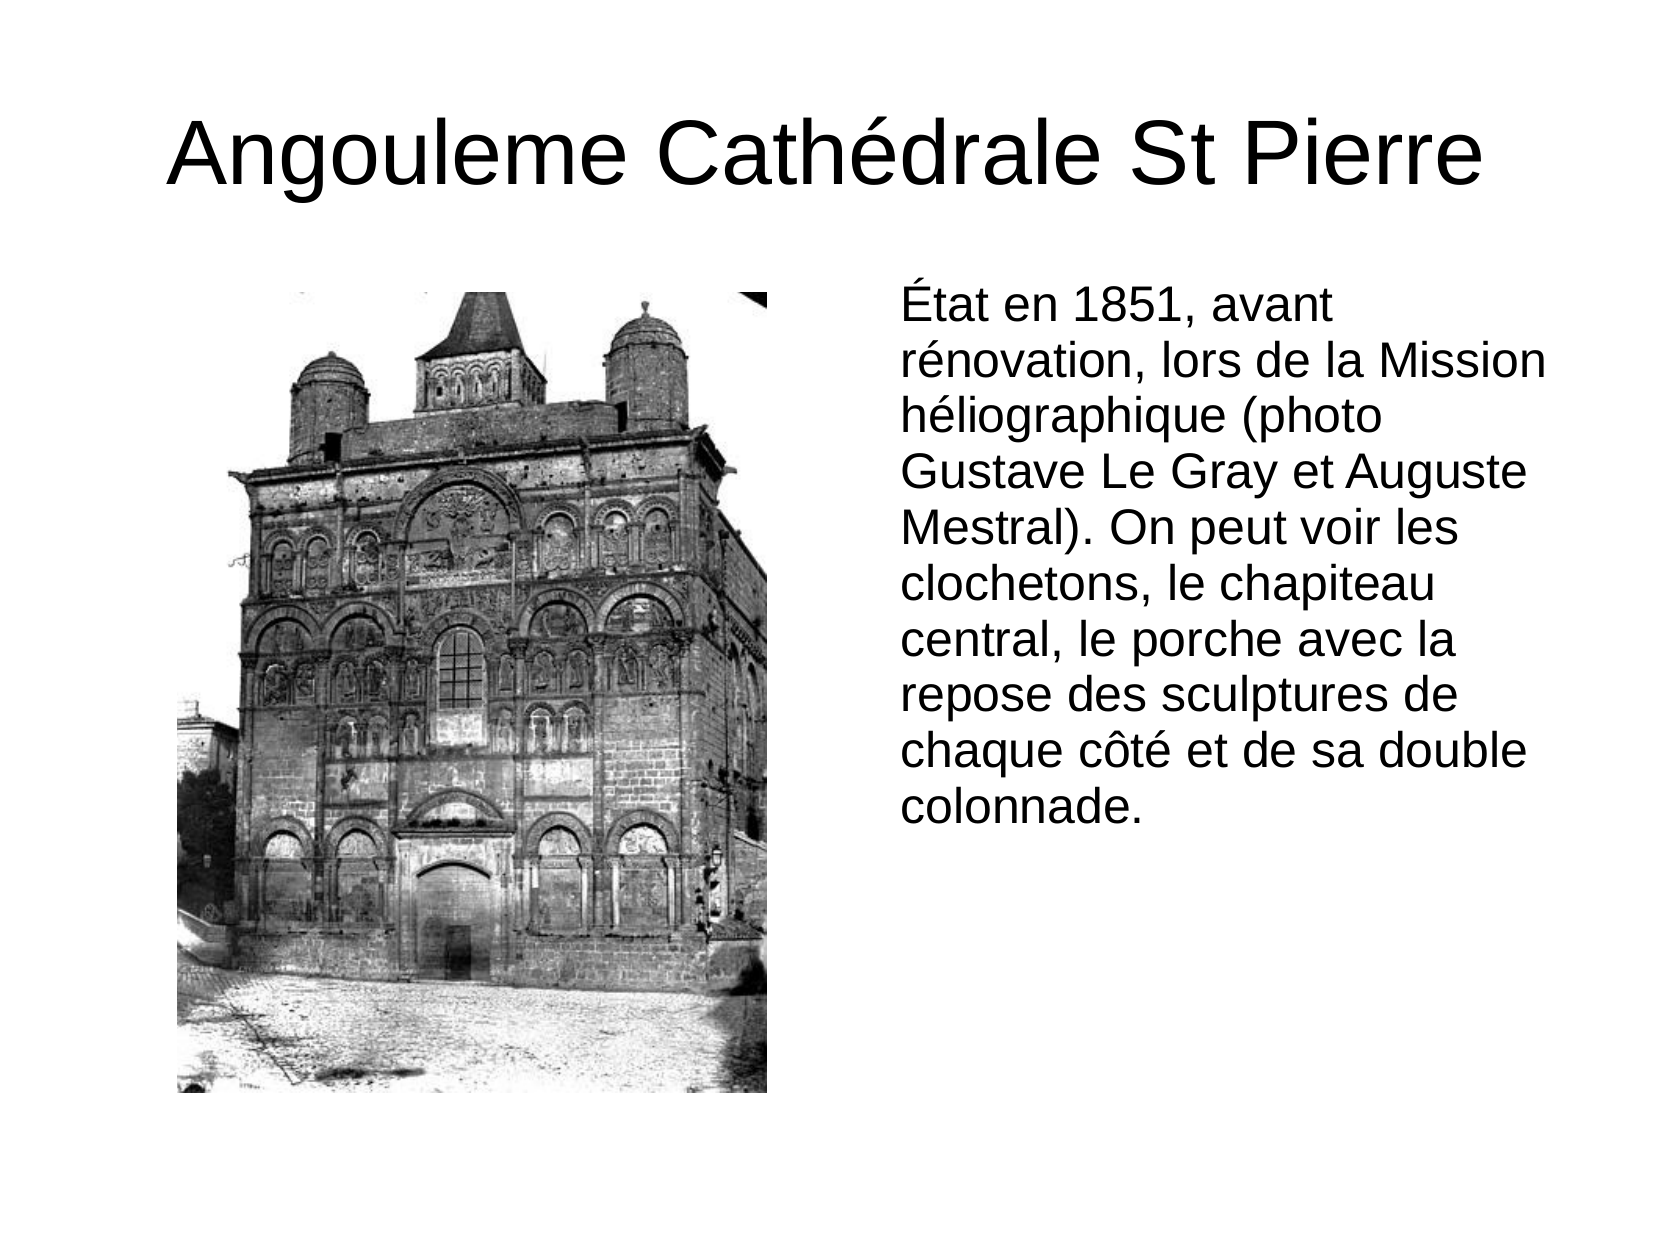

# Angouleme Cathédrale St Pierre
État en 1851, avant rénovation, lors de la Mission héliographique (photo Gustave Le Gray et Auguste Mestral). On peut voir les clochetons, le chapiteau central, le porche avec la repose des sculptures de chaque côté et de sa double colonnade.